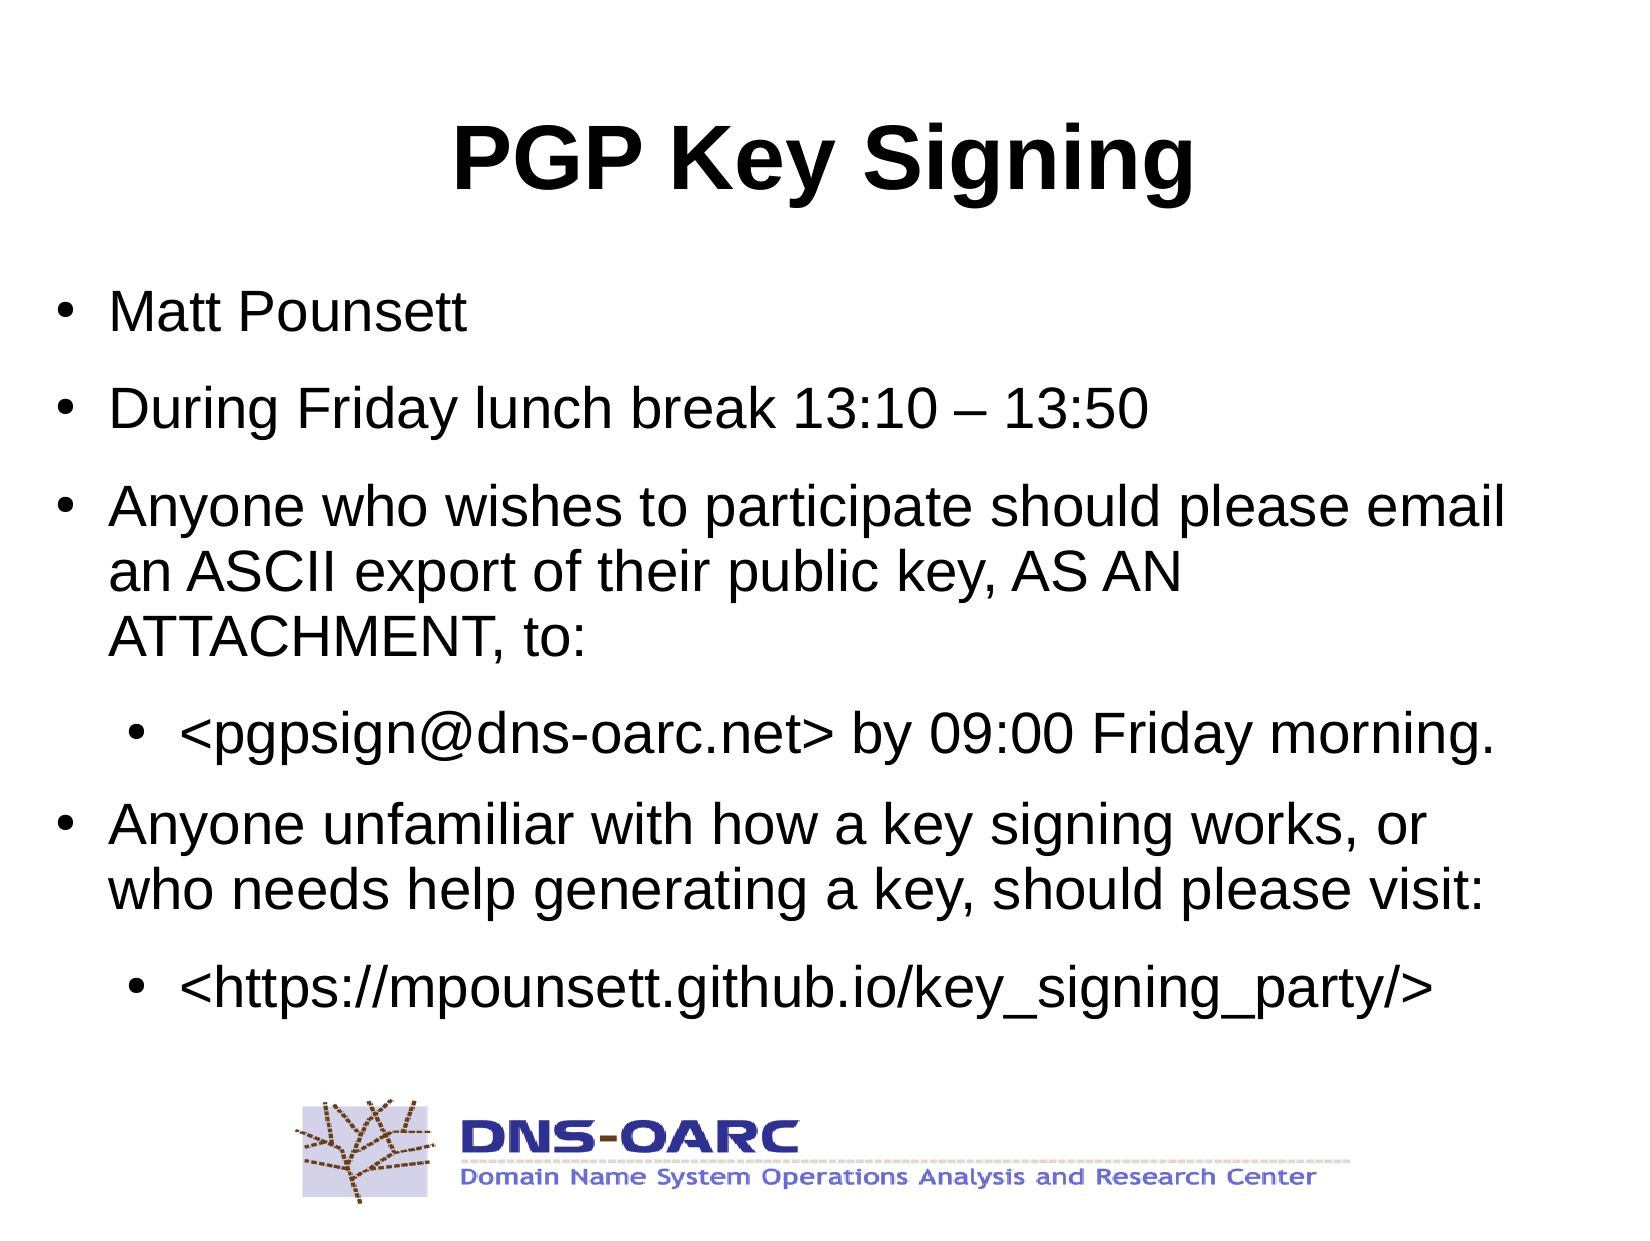

# PGP Key Signing
Matt Pounsett
During Friday lunch break 13:10 – 13:50
Anyone who wishes to participate should please email an ASCII export of their public key, AS AN ATTACHMENT, to:
<pgpsign@dns-oarc.net> by 09:00 Friday morning.
Anyone unfamiliar with how a key signing works, or who needs help generating a key, should please visit:
<https://mpounsett.github.io/key_signing_party/>